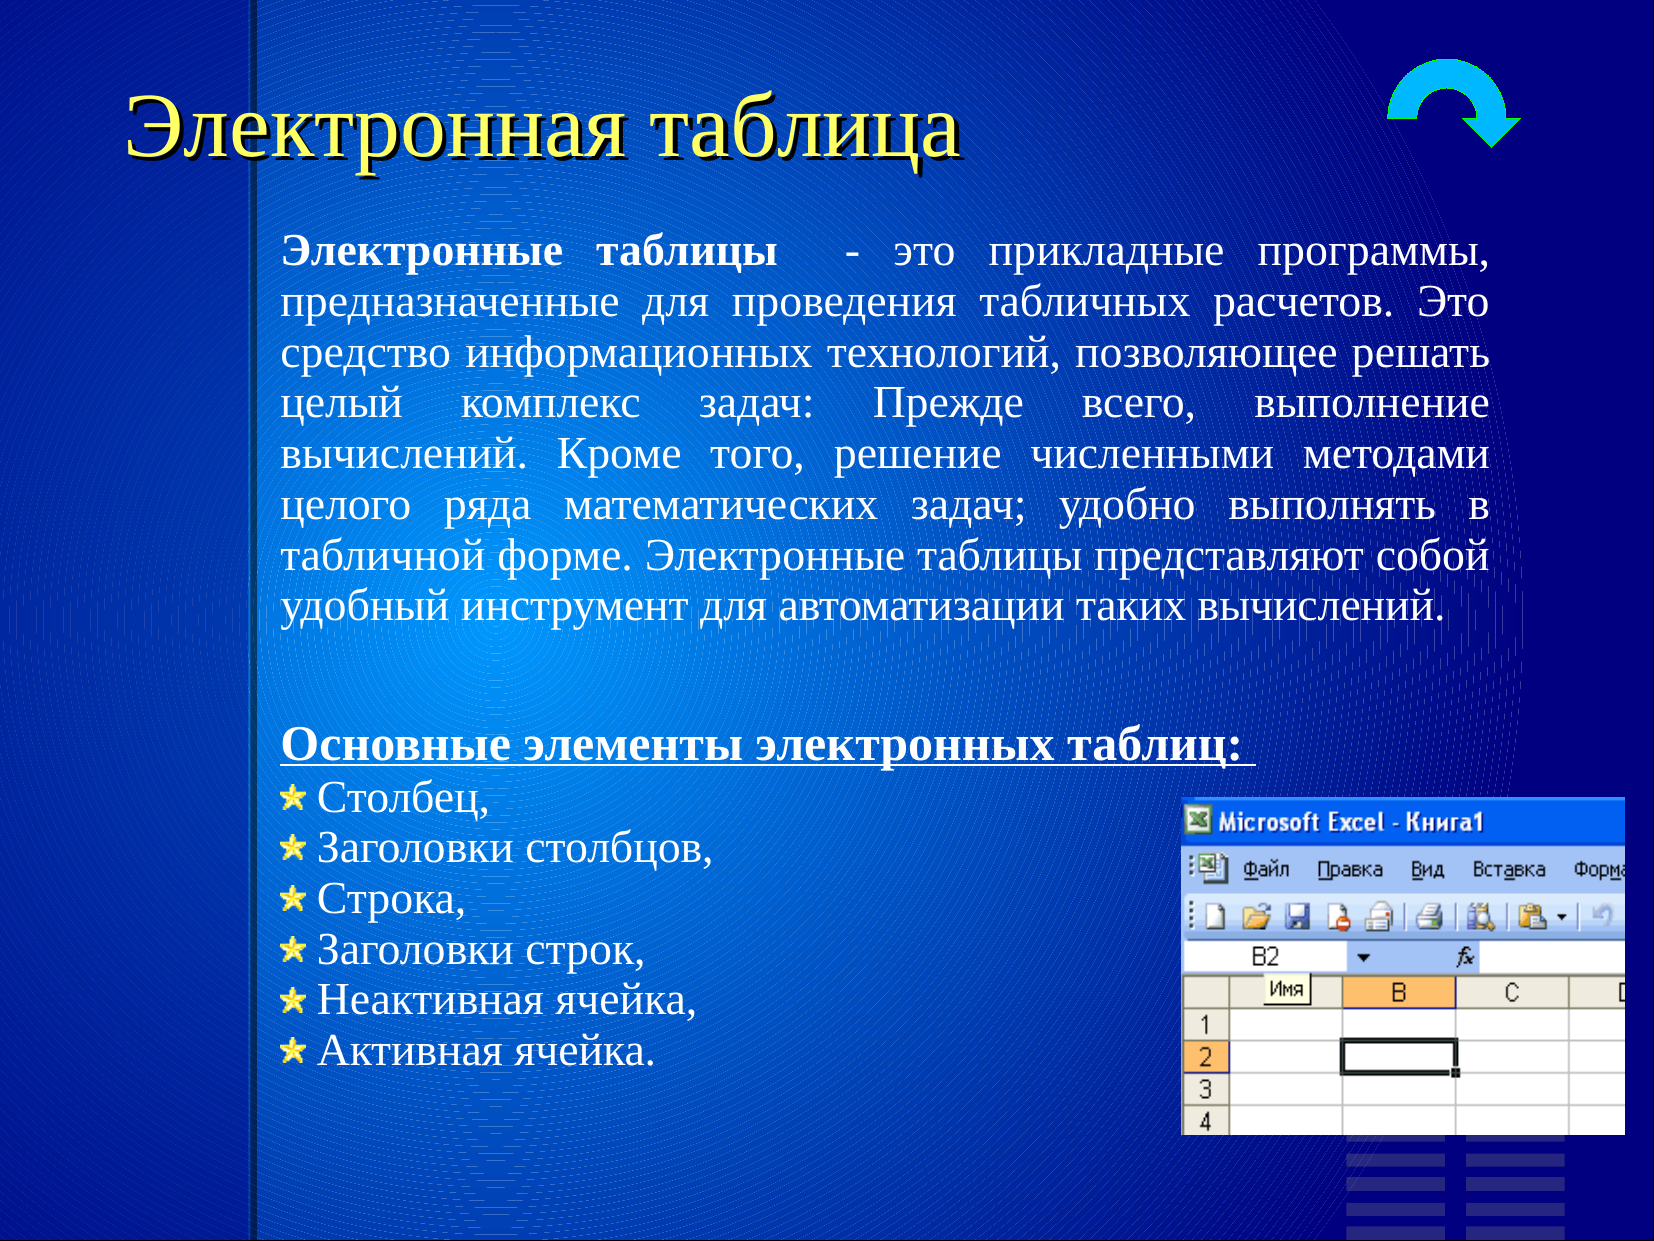

# Электронная таблица
Электронные таблицы - это прикладные программы, предназначенные для проведения табличных расчетов. Это средство информационных технологий, позволяющее решать целый комплекс задач: Прежде всего, выполнение вычислений. Кроме того, решение численными методами целого ряда математических задач; удобно выполнять в табличной форме. Электронные таблицы представляют собой удобный инструмент для автоматизации таких вычислений.
Основные элементы электронных таблиц:
 Столбец,
 Заголовки столбцов,
 Строка,
 Заголовки строк,
 Неактивная ячейка,
 Активная ячейка.